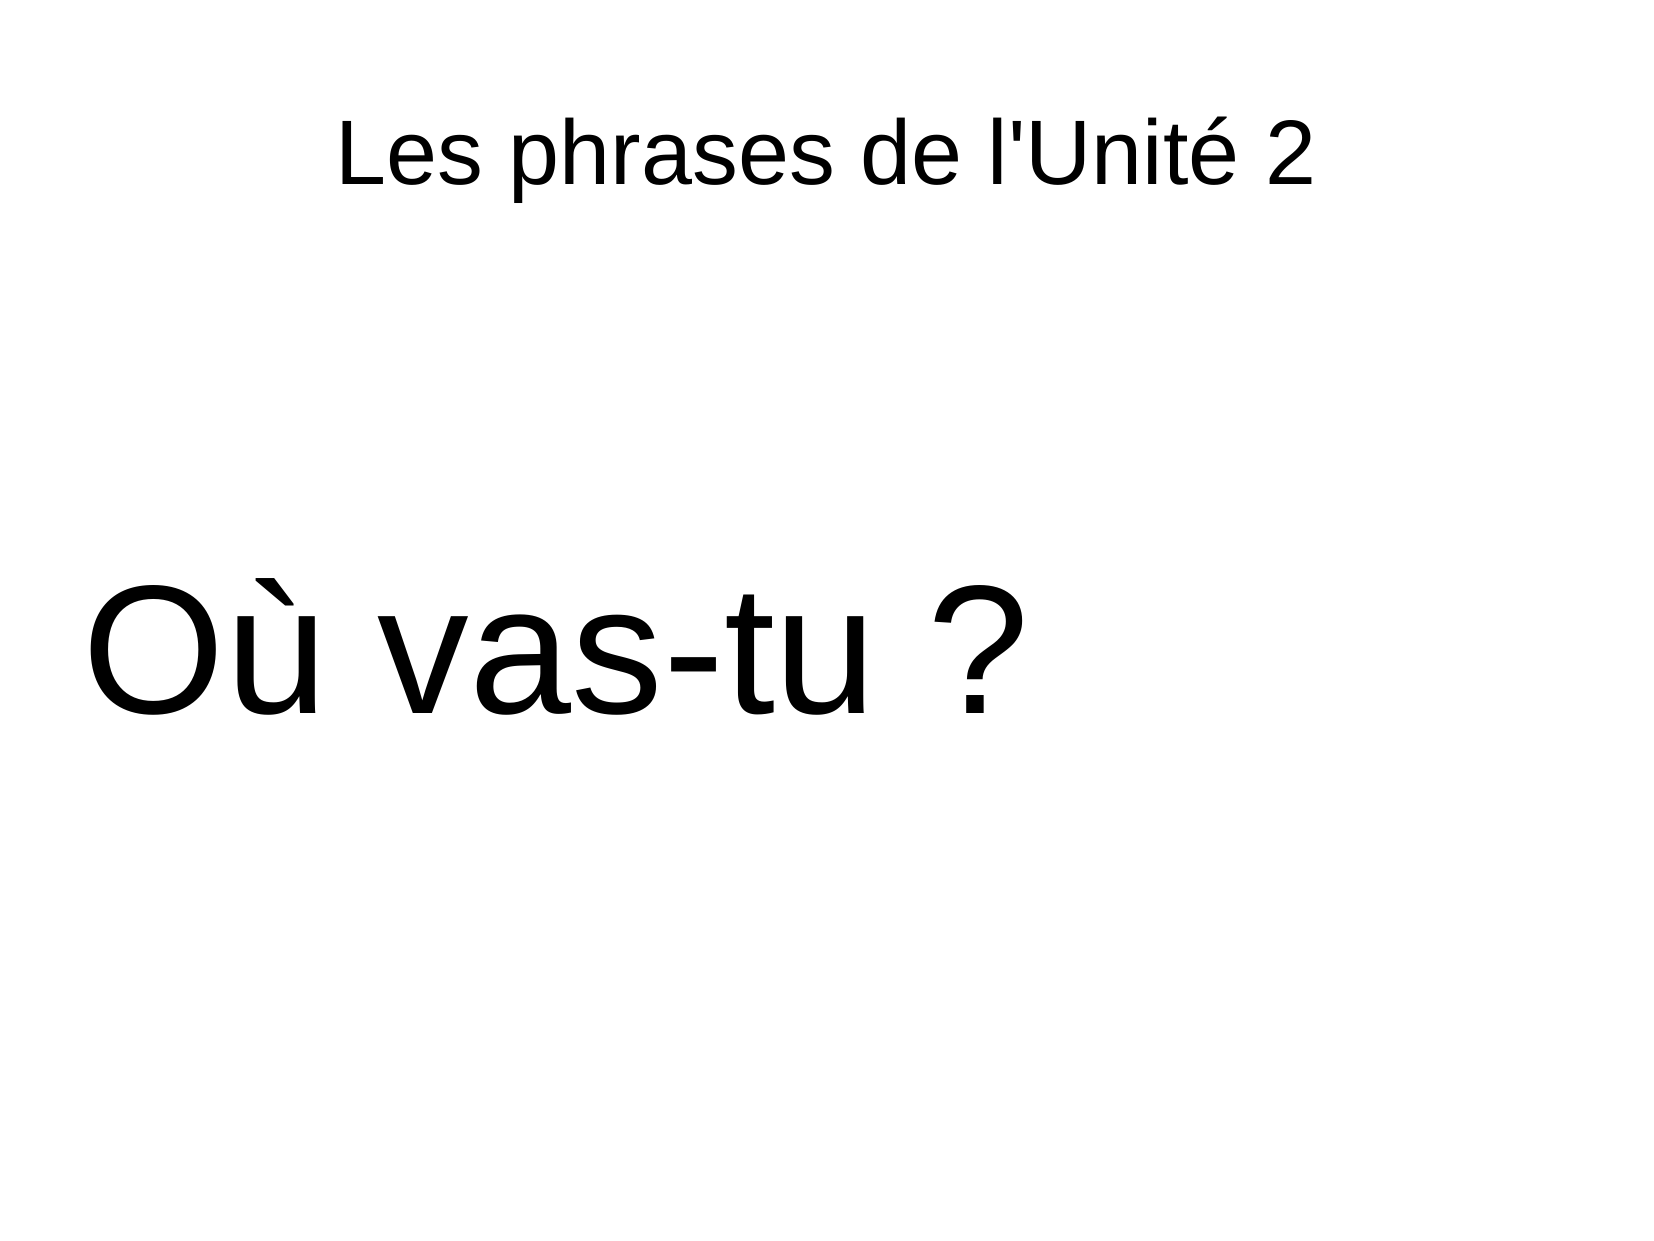

# Les phrases de l'Unité 2
Où vas-tu ?